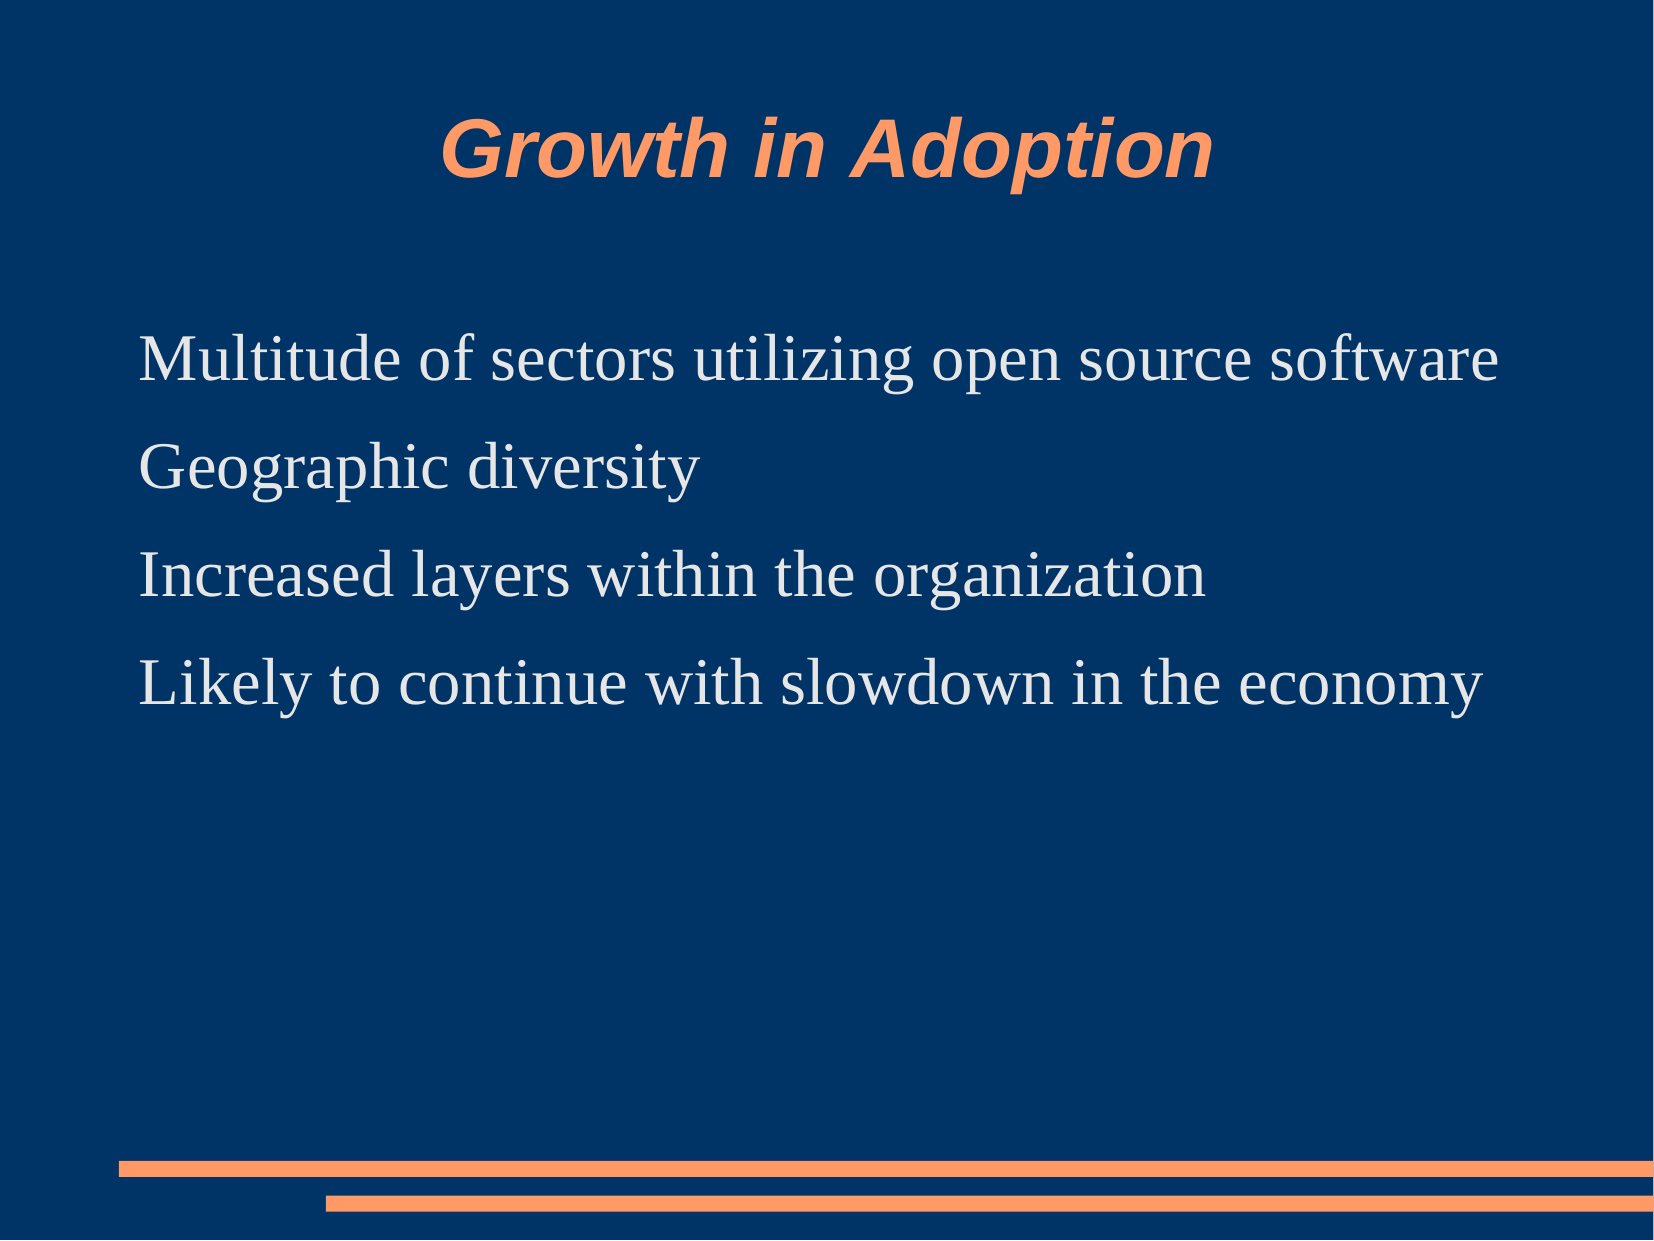

# Growth in Adoption
Multitude of sectors utilizing open source software
Geographic diversity
Increased layers within the organization
Likely to continue with slowdown in the economy